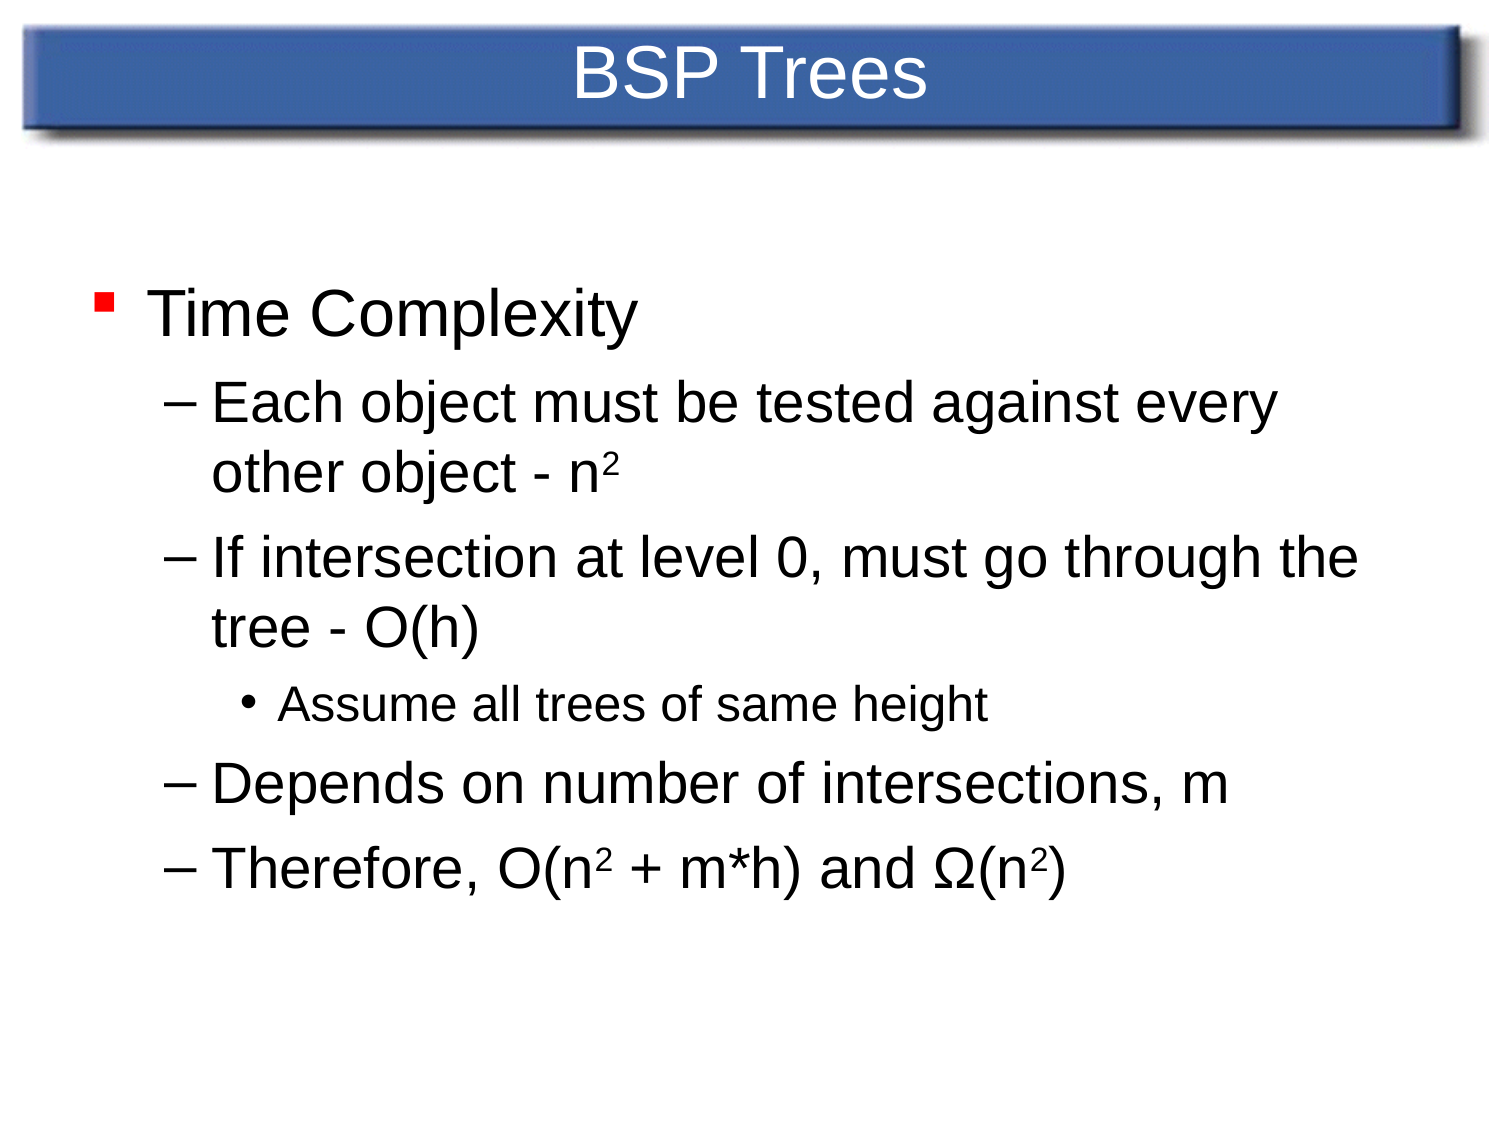

# BSP Trees
Time Complexity
Each object must be tested against every other object - n2
If intersection at level 0, must go through the tree - O(h)
Assume all trees of same height
Depends on number of intersections, m
Therefore, O(n2 + m*h) and Ω(n2)